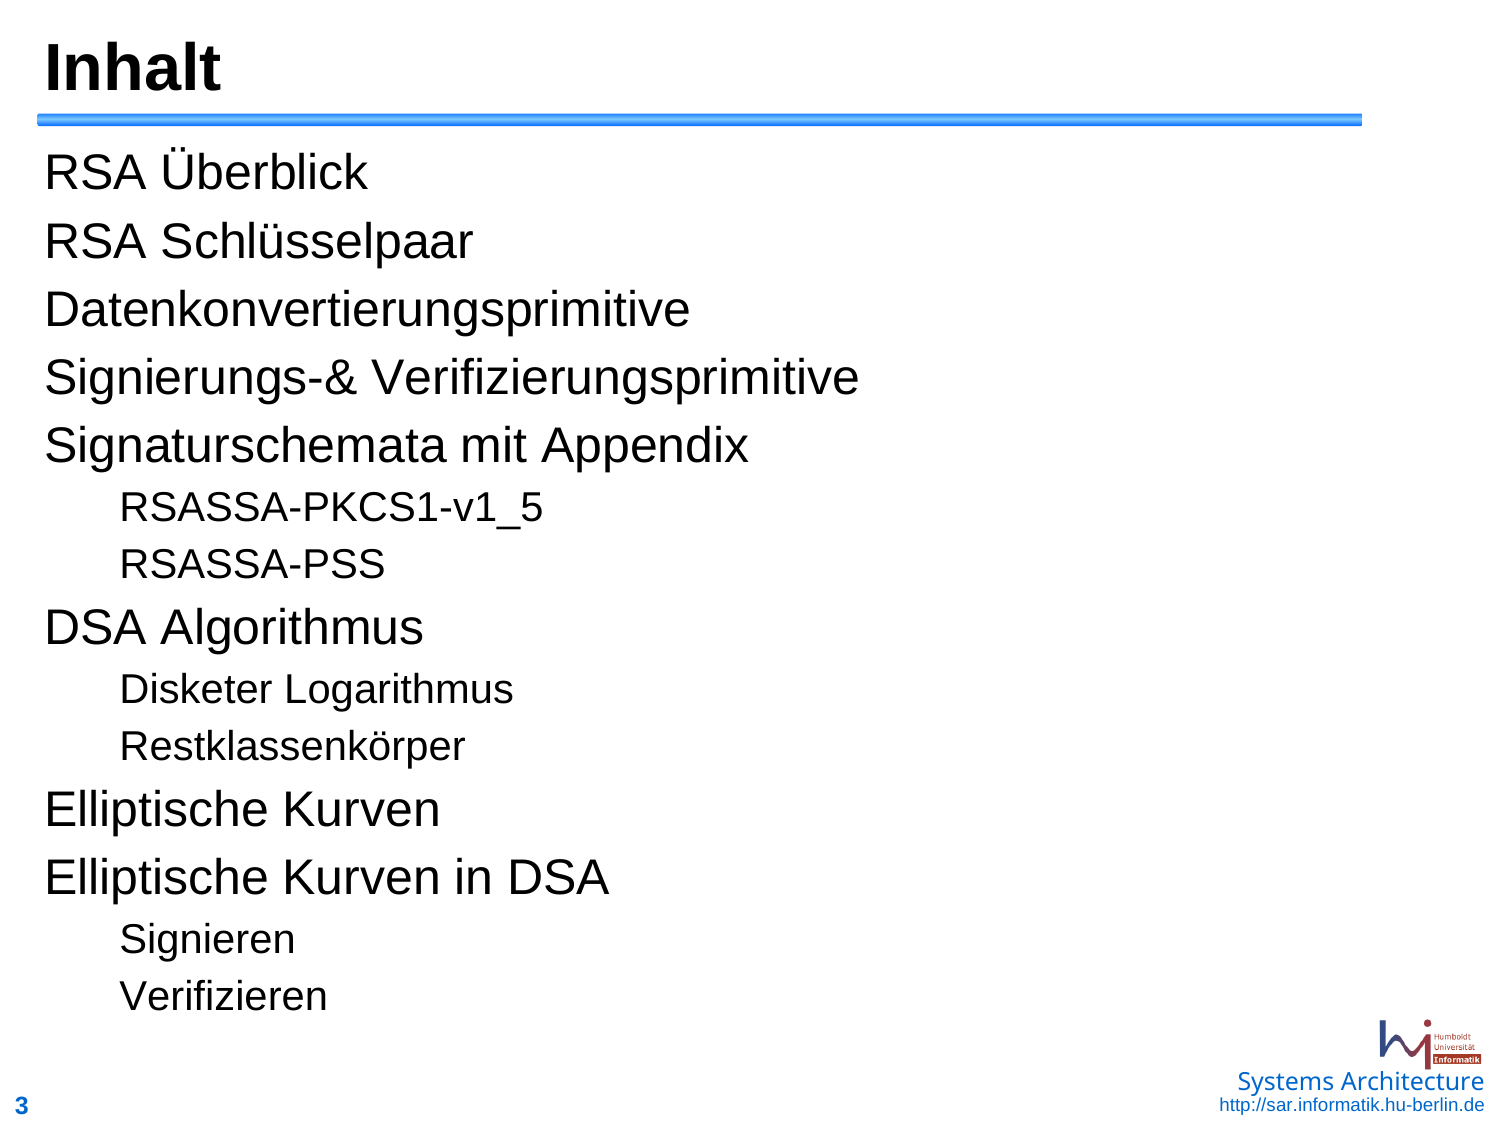

# Inhalt
RSA Überblick
RSA Schlüsselpaar
Datenkonvertierungsprimitive
Signierungs-& Verifizierungsprimitive
Signaturschemata mit Appendix
RSASSA-PKCS1-v1_5
RSASSA-PSS
DSA Algorithmus
Disketer Logarithmus
Restklassenkörper
Elliptische Kurven
Elliptische Kurven in DSA
Signieren
Verifizieren